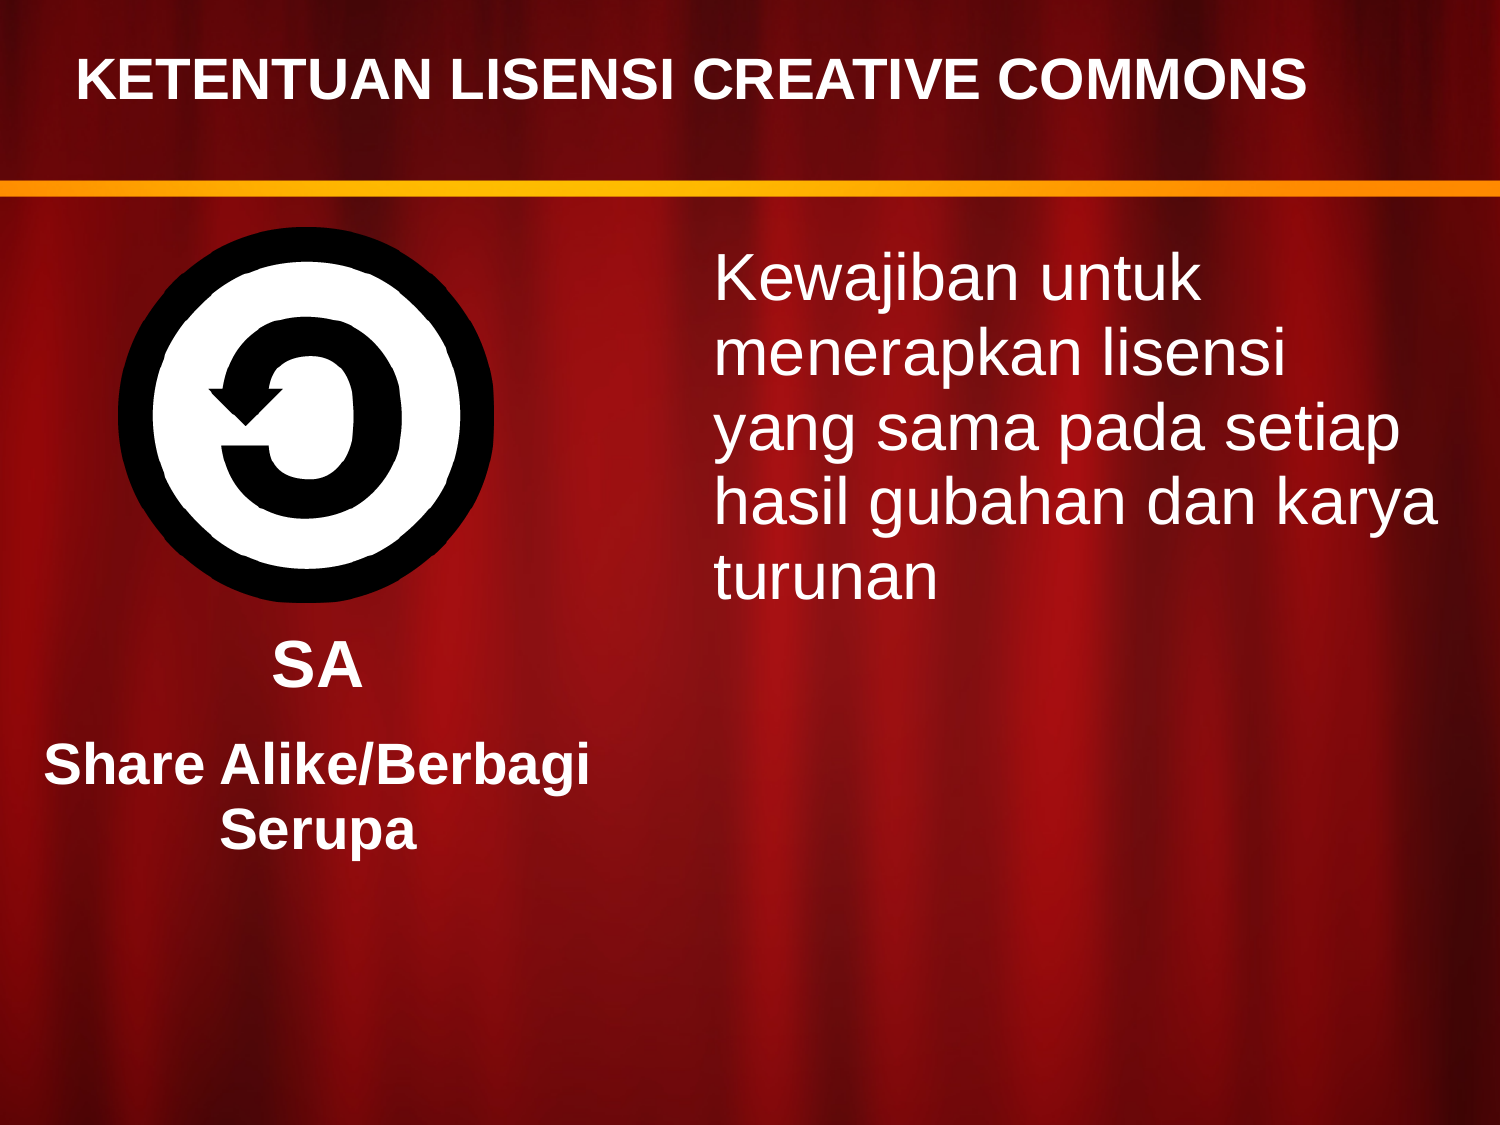

# KETENTUAN LISENSI CREATIVE COMMONS
SA
Share Alike/Berbagi Serupa
Kewajiban untuk menerapkan lisensi yang sama pada setiap hasil gubahan dan karya turunan